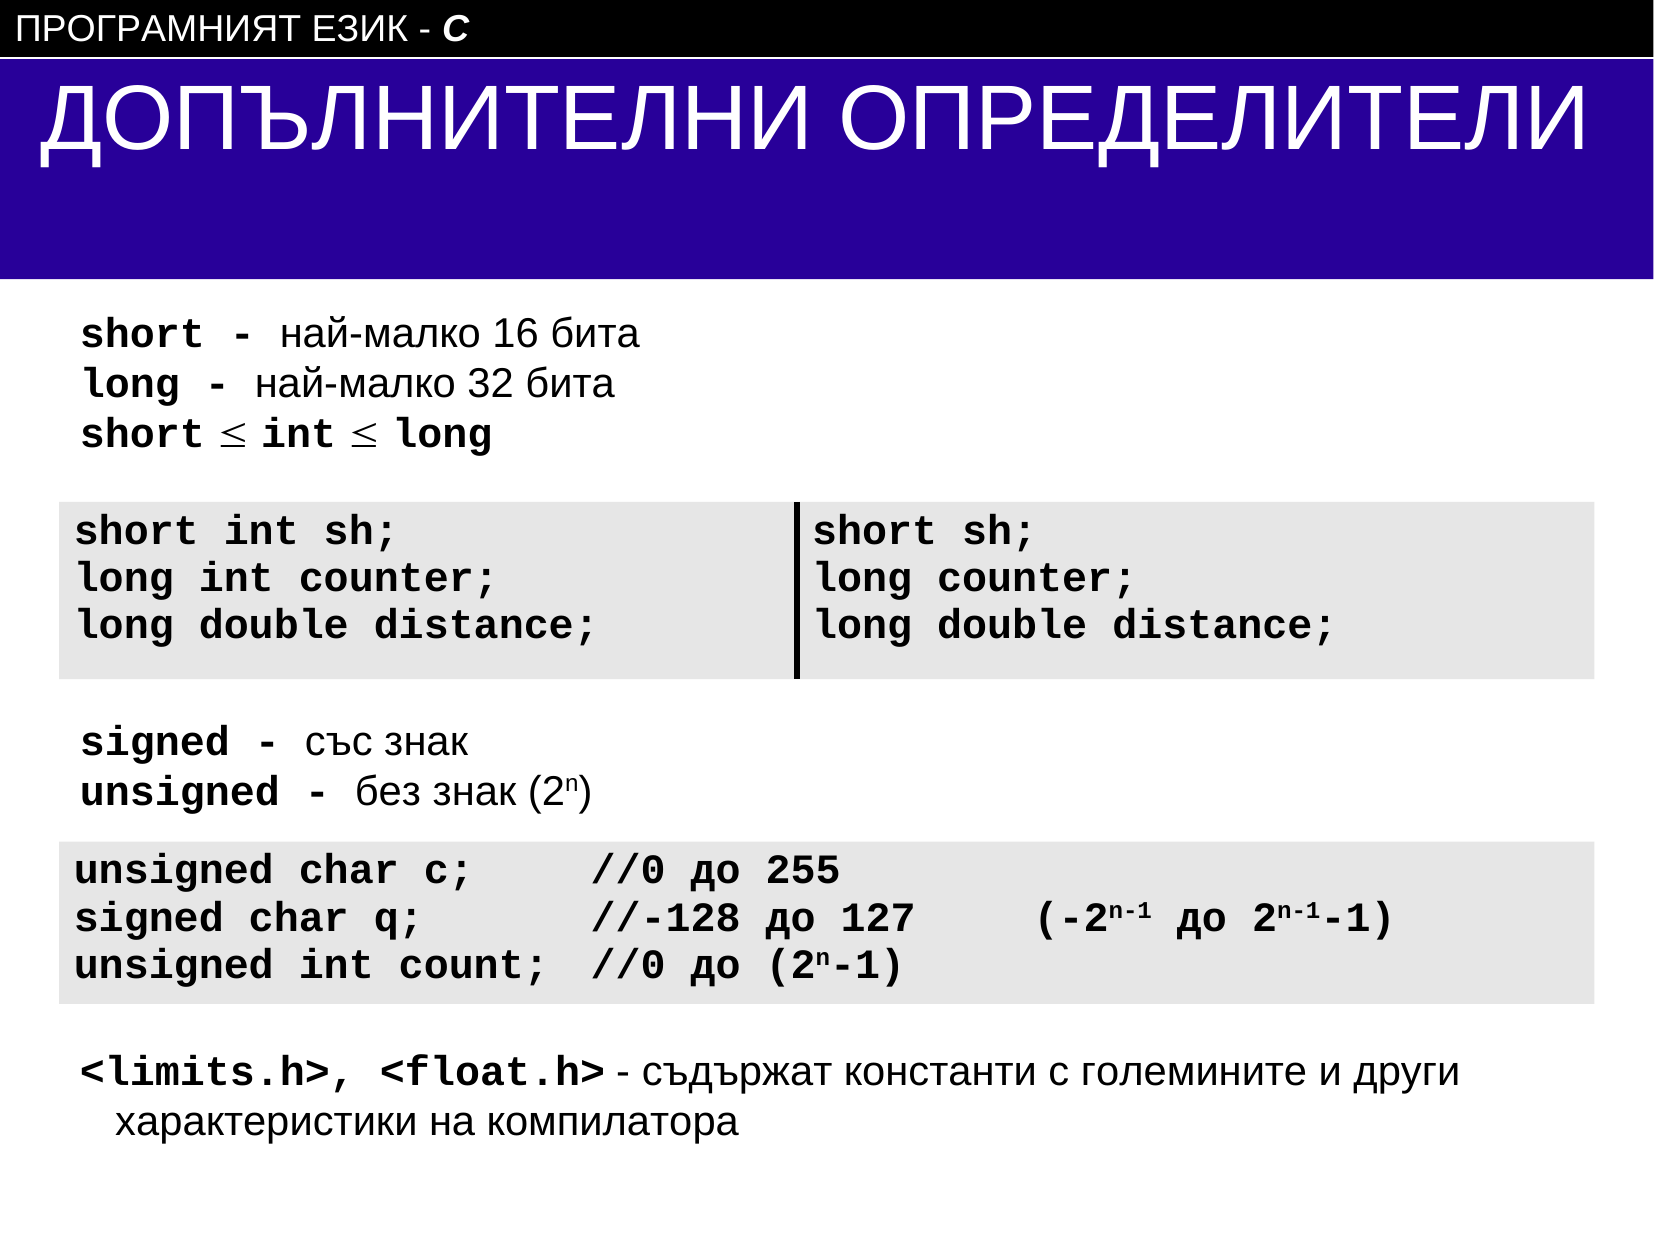

ПРОГРАМНИЯT ЕЗИК - С
 ДОПЪЛНИТЕЛНИ ОПРЕДЕЛИТЕЛИ
short - най-малко 16 бита
long - най-малко 32 бита
short  int  long
short int sh;
long int counter;
long double distance;
short sh;
long counter;
long double distance;
signed - със знак
unsigned - без знак (2n)
unsigned char c; 		//0 до 255
signed char q; 		//-128 до 127		(-2n-1 до 2n-1-1)
unsigned int count; 	//0 до (2n-1)
<limits.h>, <float.h> - съдържат константи с големините и други характеристики на компилатора